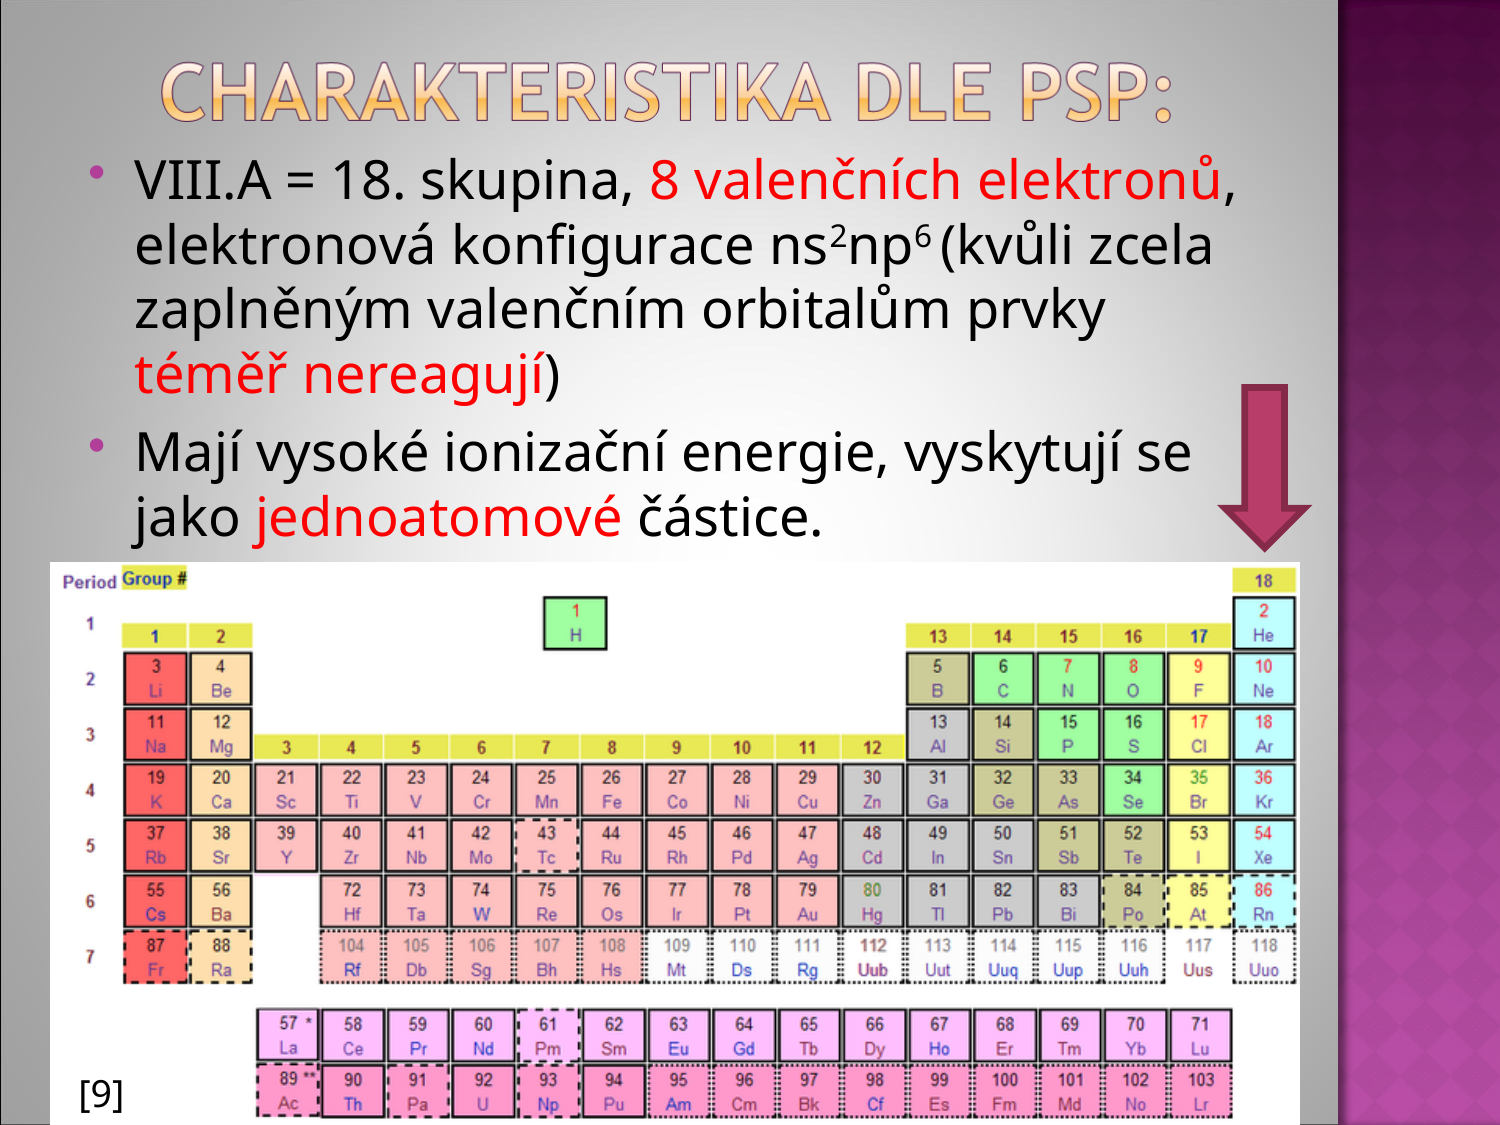

# VIII.A = 18. skupina, 8 valenčních elektronů, elektronová konfigurace ns2np6 (kvůli zcela zaplněným valenčním orbitalům prvky téměř nereagují)
Mají vysoké ionizační energie, vyskytují se jako jednoatomové částice.
[9]